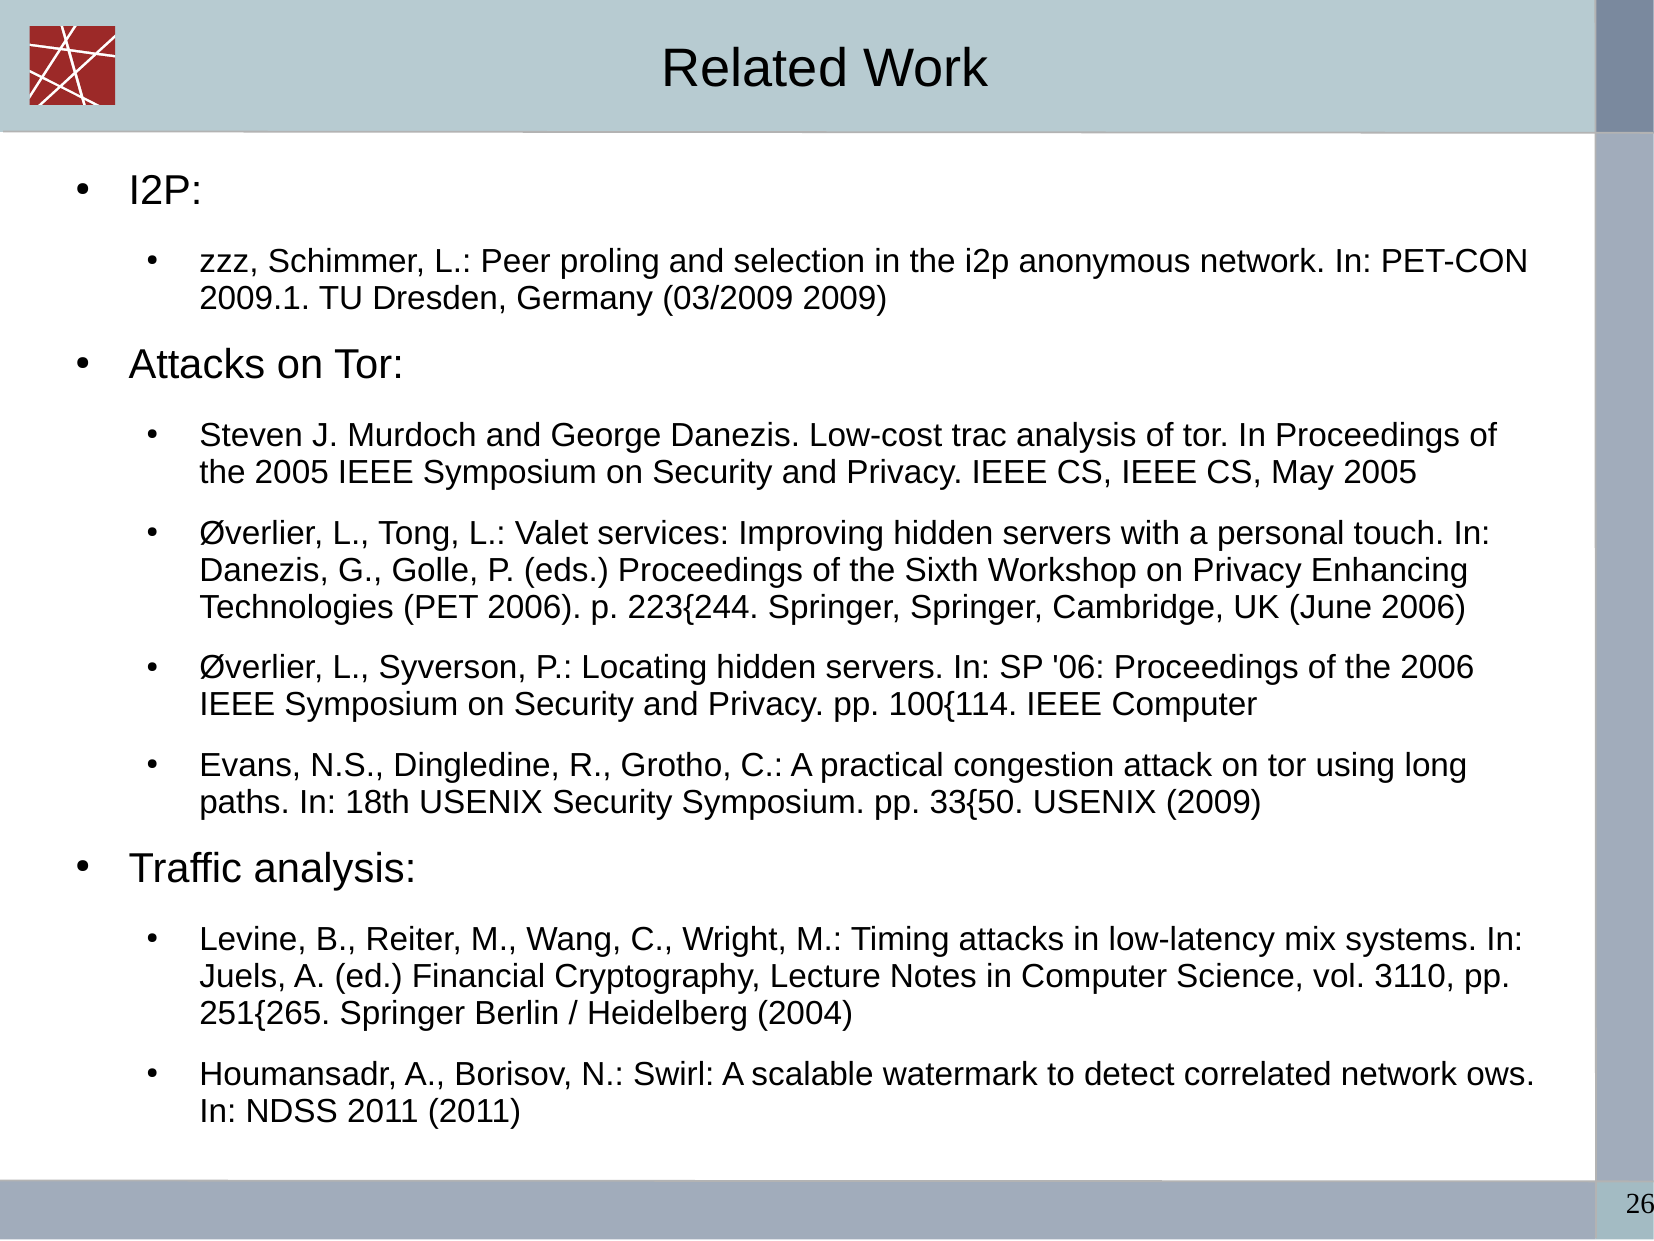

# Related Work
I2P:
zzz, Schimmer, L.: Peer proling and selection in the i2p anonymous network. In: PET-CON 2009.1. TU Dresden, Germany (03/2009 2009)
Attacks on Tor:
Steven J. Murdoch and George Danezis. Low-cost trac analysis of tor. In Proceedings of the 2005 IEEE Symposium on Security and Privacy. IEEE CS, IEEE CS, May 2005
Øverlier, L., Tong, L.: Valet services: Improving hidden servers with a personal touch. In: Danezis, G., Golle, P. (eds.) Proceedings of the Sixth Workshop on Privacy Enhancing Technologies (PET 2006). p. 223{244. Springer, Springer, Cambridge, UK (June 2006)
Øverlier, L., Syverson, P.: Locating hidden servers. In: SP '06: Proceedings of the 2006 IEEE Symposium on Security and Privacy. pp. 100{114. IEEE Computer
Evans, N.S., Dingledine, R., Grotho, C.: A practical congestion attack on tor using long paths. In: 18th USENIX Security Symposium. pp. 33{50. USENIX (2009)
Traffic analysis:
Levine, B., Reiter, M., Wang, C., Wright, M.: Timing attacks in low-latency mix systems. In: Juels, A. (ed.) Financial Cryptography, Lecture Notes in Computer Science, vol. 3110, pp. 251{265. Springer Berlin / Heidelberg (2004)
Houmansadr, A., Borisov, N.: Swirl: A scalable watermark to detect correlated network ows. In: NDSS 2011 (2011)
26